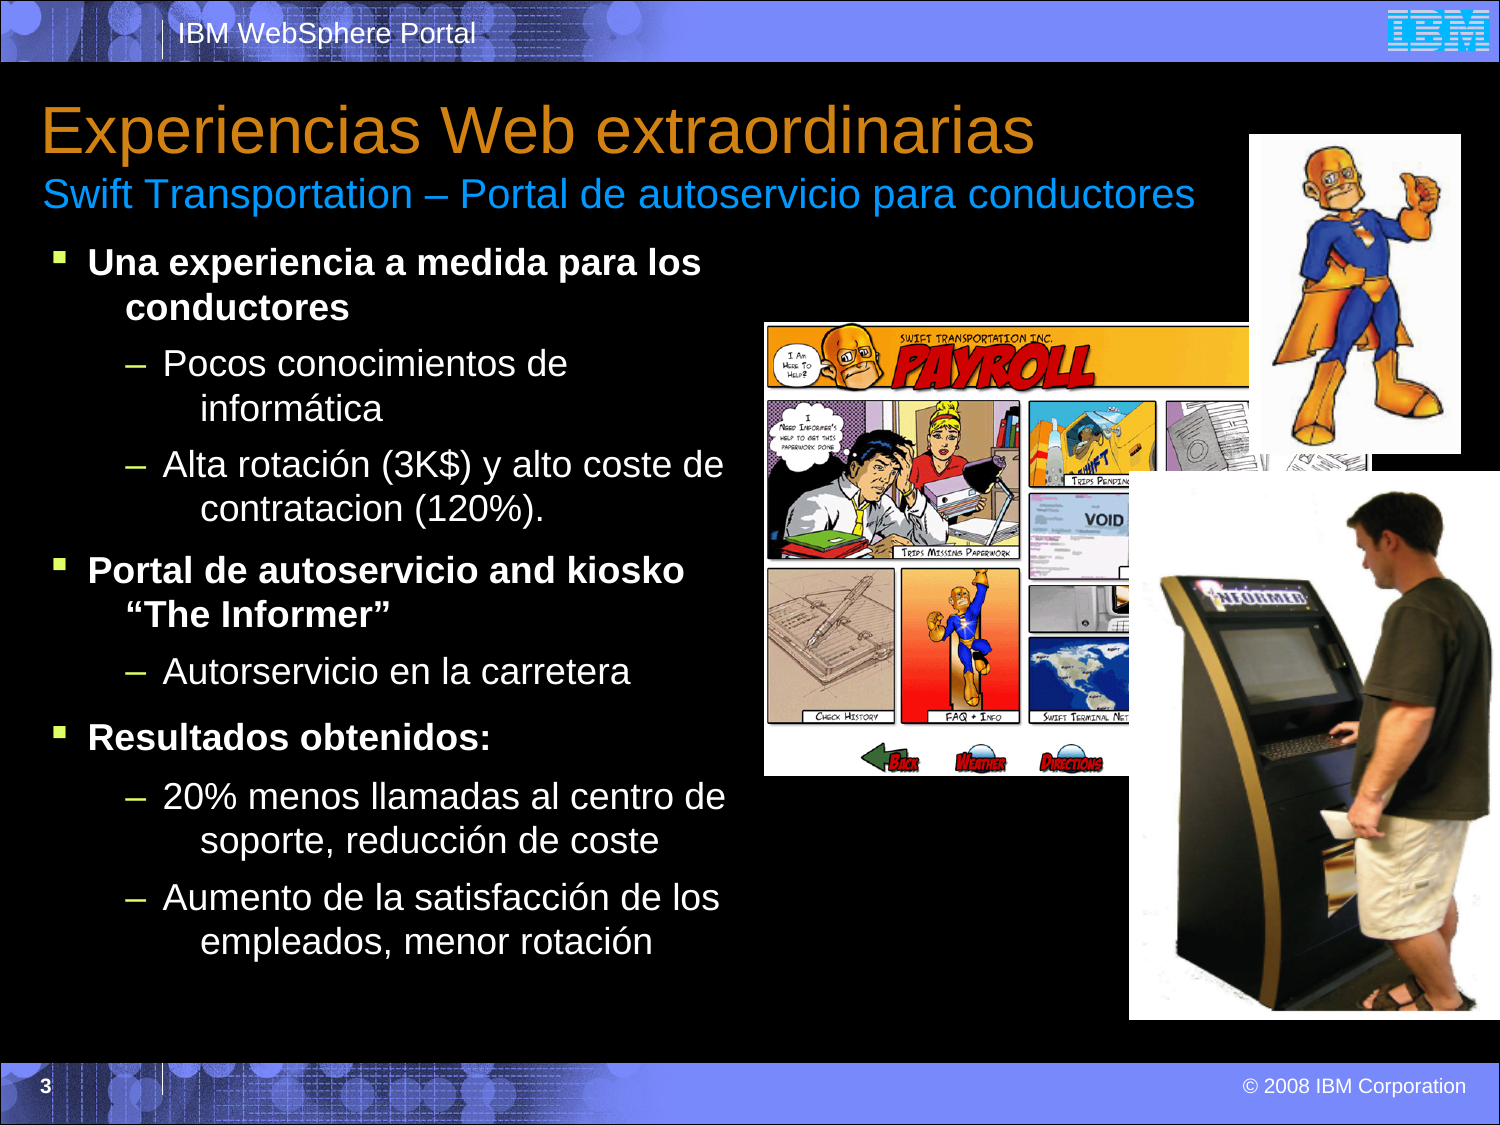

Experiencias Web extraordinarias
# Swift Transportation – Portal de autoservicio para conductores
Una experiencia a medida para los conductores
Pocos conocimientos de informática
Alta rotación (3K$) y alto coste de contratacion (120%).
Portal de autoservicio and kiosko “The Informer”
Autorservicio en la carretera
Resultados obtenidos:
20% menos llamadas al centro de soporte, reducción de coste
Aumento de la satisfacción de los empleados, menor rotación
3